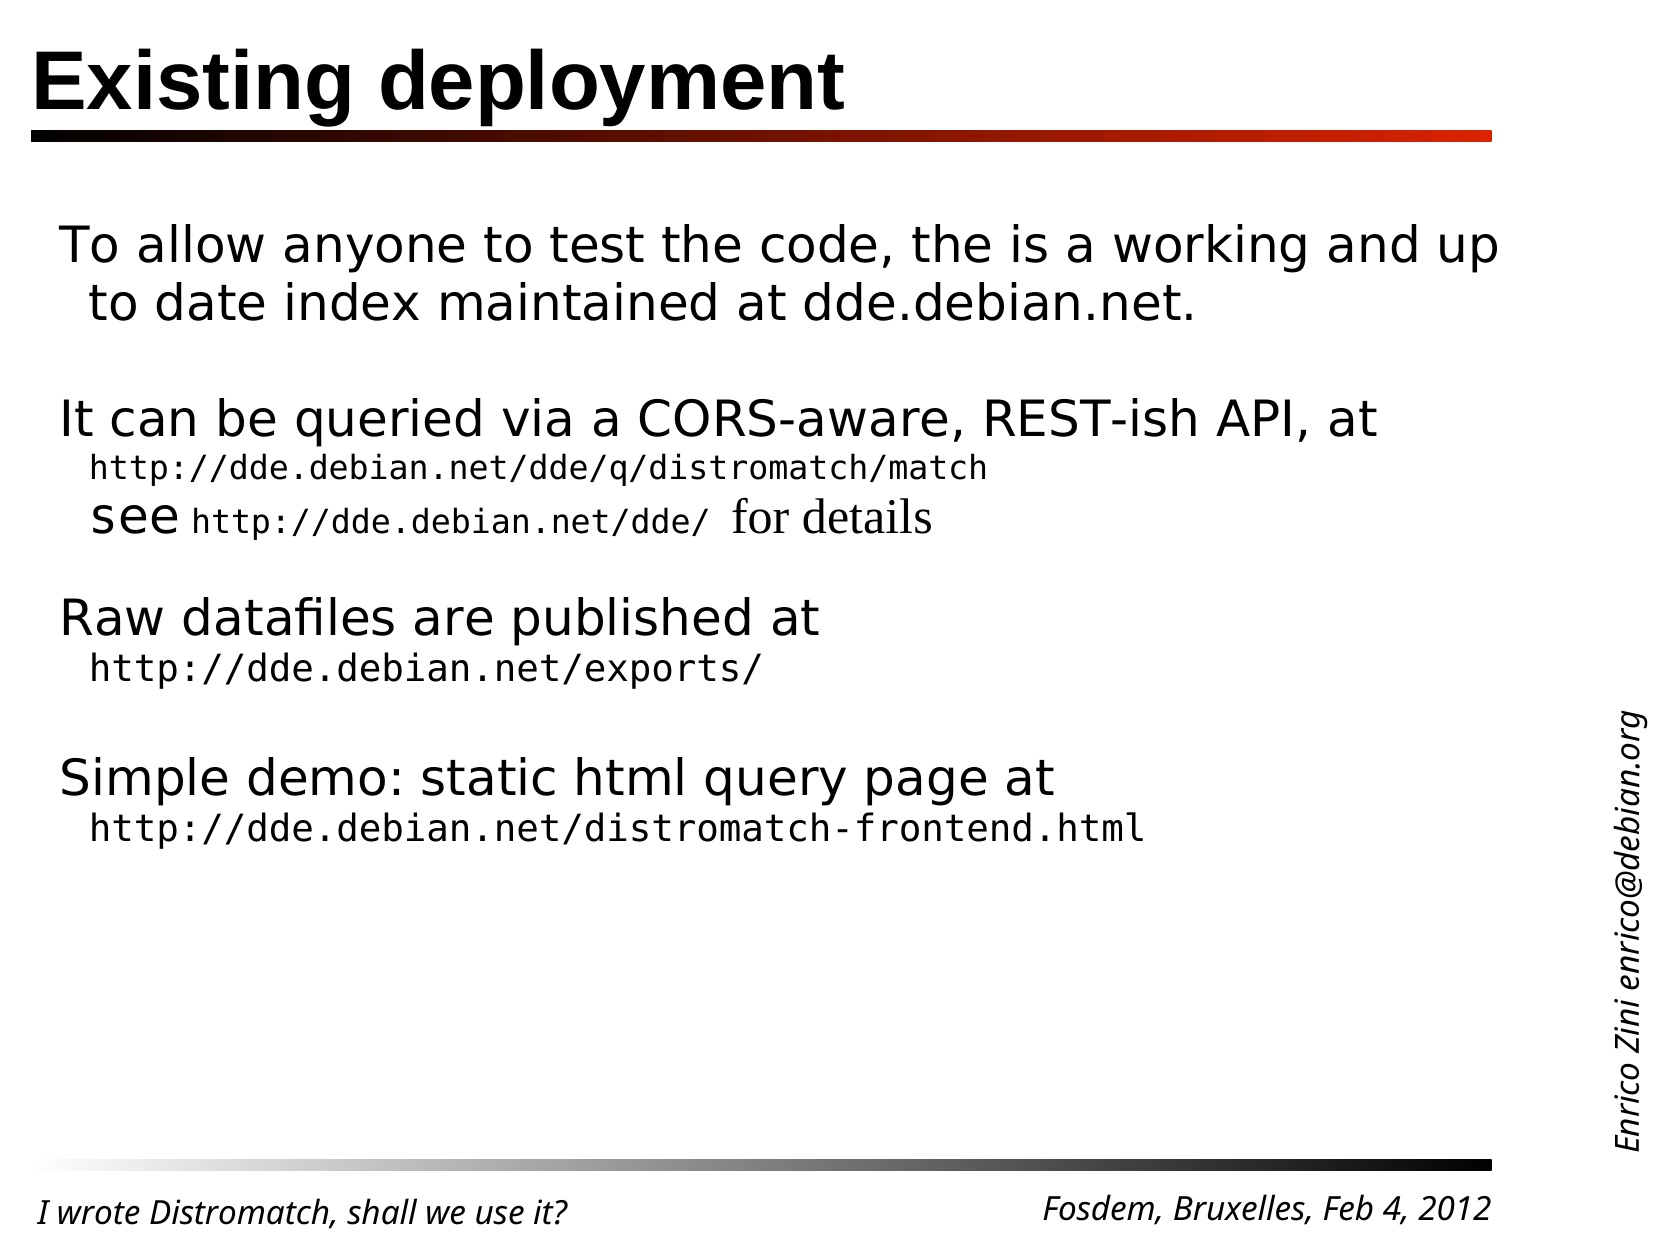

Existing deployment
To allow anyone to test the code, the is a working and up to date index maintained at dde.debian.net.
It can be queried via a CORS-aware, REST-ish API, at http://dde.debian.net/dde/q/distromatch/match
see http://dde.debian.net/dde/ for details
Raw datafiles are published at http://dde.debian.net/exports/
Simple demo: static html query page at http://dde.debian.net/distromatch-frontend.html